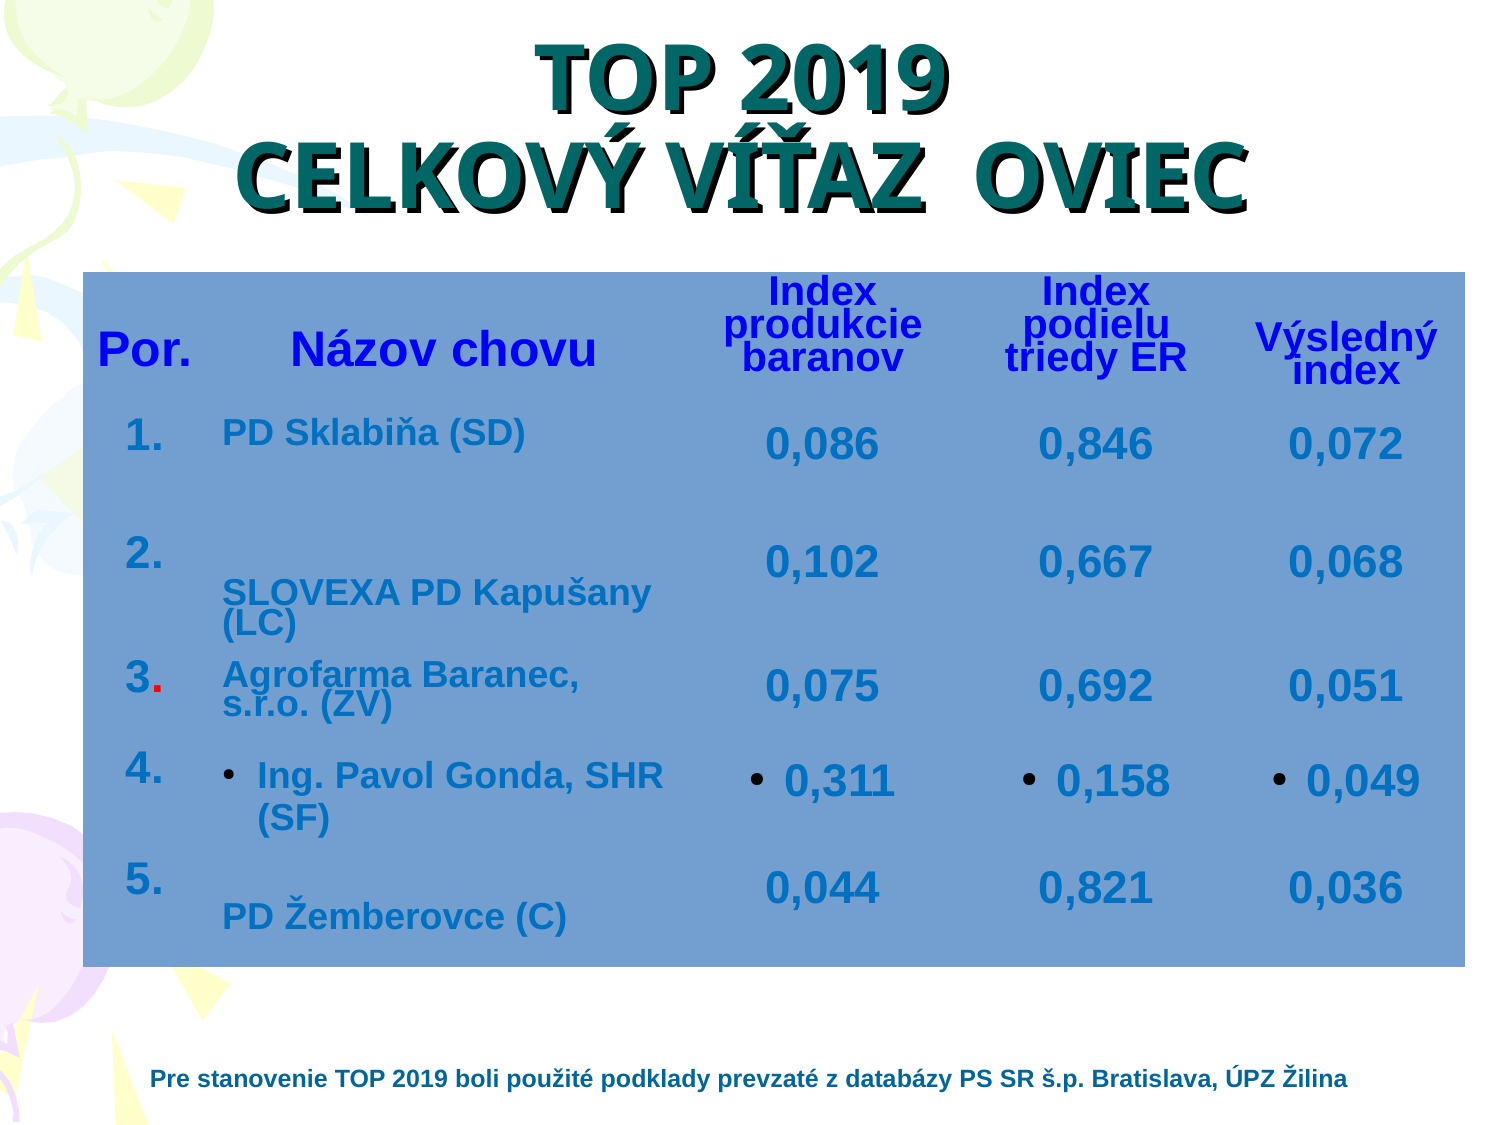

TOP 2019
CELKOVÝ VÍŤAZ OVIEC
| Por. | Názov chovu | Index produkcie baranov | Index podielu triedy ER | Výsledný index |
| --- | --- | --- | --- | --- |
| 1. | PD Sklabiňa (SD) | 0,086 | 0,846 | 0,072 |
| 2. | SLOVEXA PD Kapušany (LC) | 0,102 | 0,667 | 0,068 |
| 3. | Agrofarma Baranec, s.r.o. (ZV) | 0,075 | 0,692 | 0,051 |
| 4. | Ing. Pavol Gonda, SHR (SF) | 0,311 | 0,158 | 0,049 |
| 5. | PD Žemberovce (C) | 0,044 | 0,821 | 0,036 |
Pre stanovenie TOP 2019 boli použité podklady prevzaté z databázy PS SR š.p. Bratislava, ÚPZ Žilina